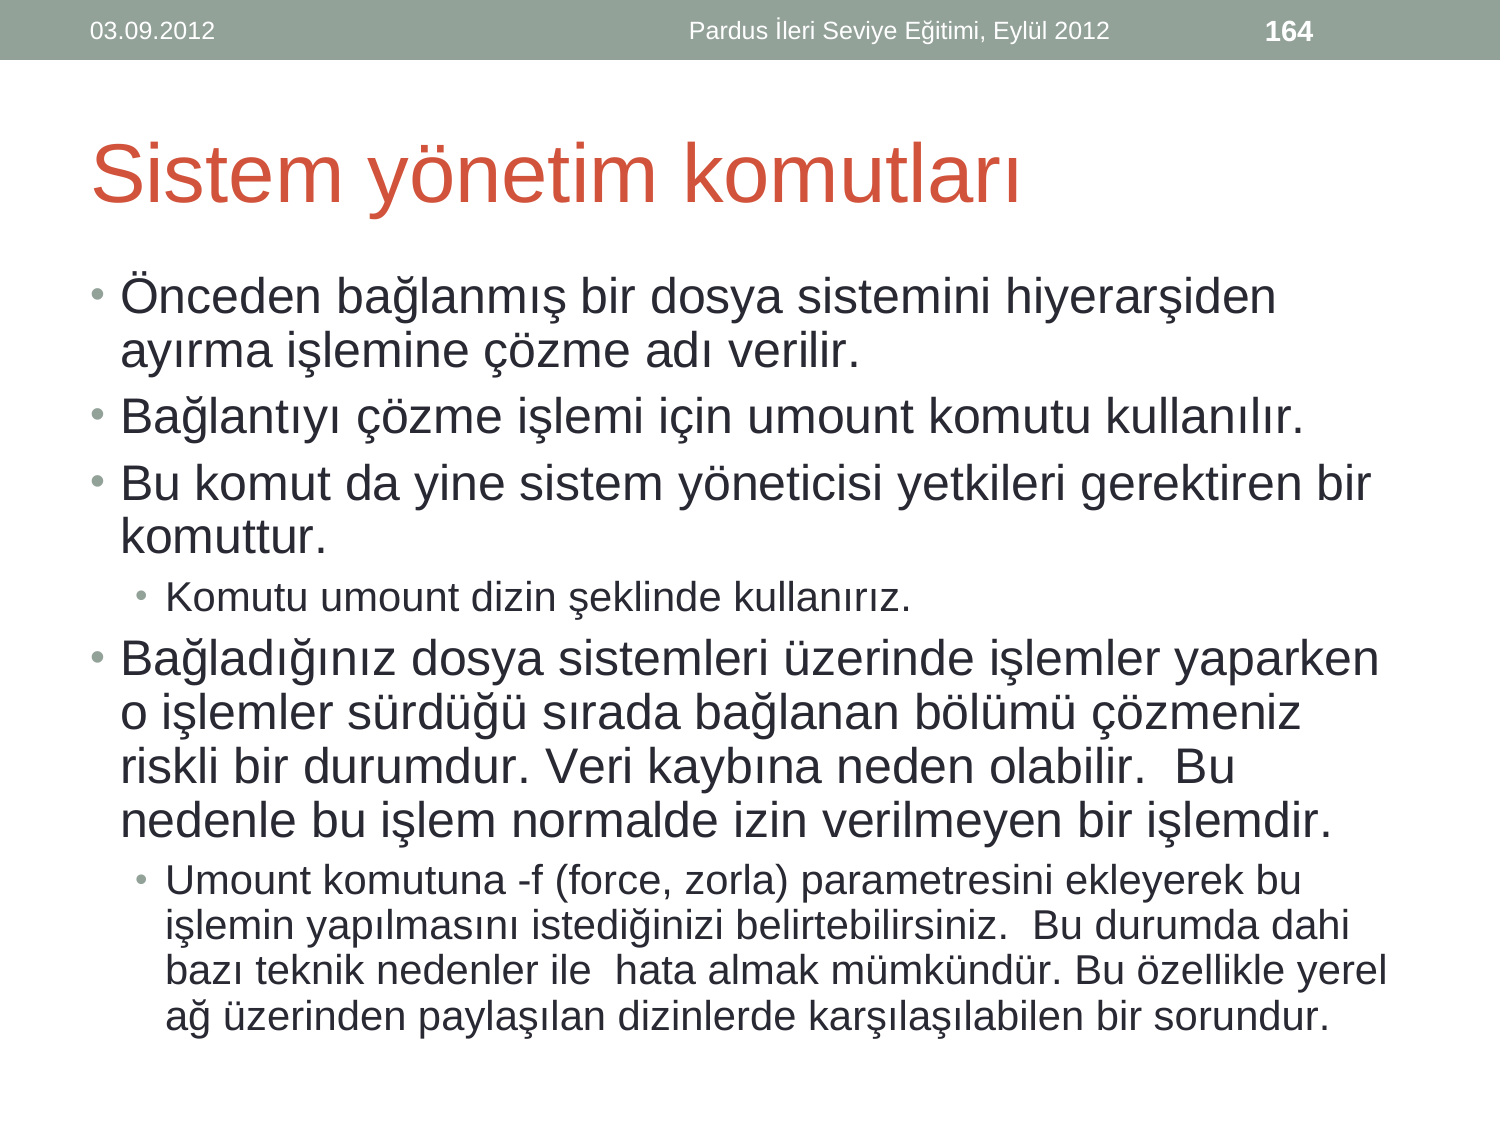

03.09.2012
Pardus İleri Seviye Eğitimi, Eylül 2012
# Sistem yönetim komutları
Önceden bağlanmış bir dosya sistemini hiyerarşiden ayırma işlemine çözme adı verilir.
Bağlantıyı çözme işlemi için umount komutu kullanılır.
Bu komut da yine sistem yöneticisi yetkileri gerektiren bir komuttur.
Komutu umount dizin şeklinde kullanırız.
Bağladığınız dosya sistemleri üzerinde işlemler yaparken o işlemler sürdüğü sırada bağlanan bölümü çözmeniz riskli bir durumdur. Veri kaybına neden olabilir. Bu nedenle bu işlem normalde izin verilmeyen bir işlemdir.
Umount komutuna -f (force, zorla) parametresini ekleyerek bu işlemin yapılmasını istediğinizi belirtebilirsiniz. Bu durumda dahi bazı teknik nedenler ile hata almak mümkündür. Bu özellikle yerel ağ üzerinden paylaşılan dizinlerde karşılaşılabilen bir sorundur.